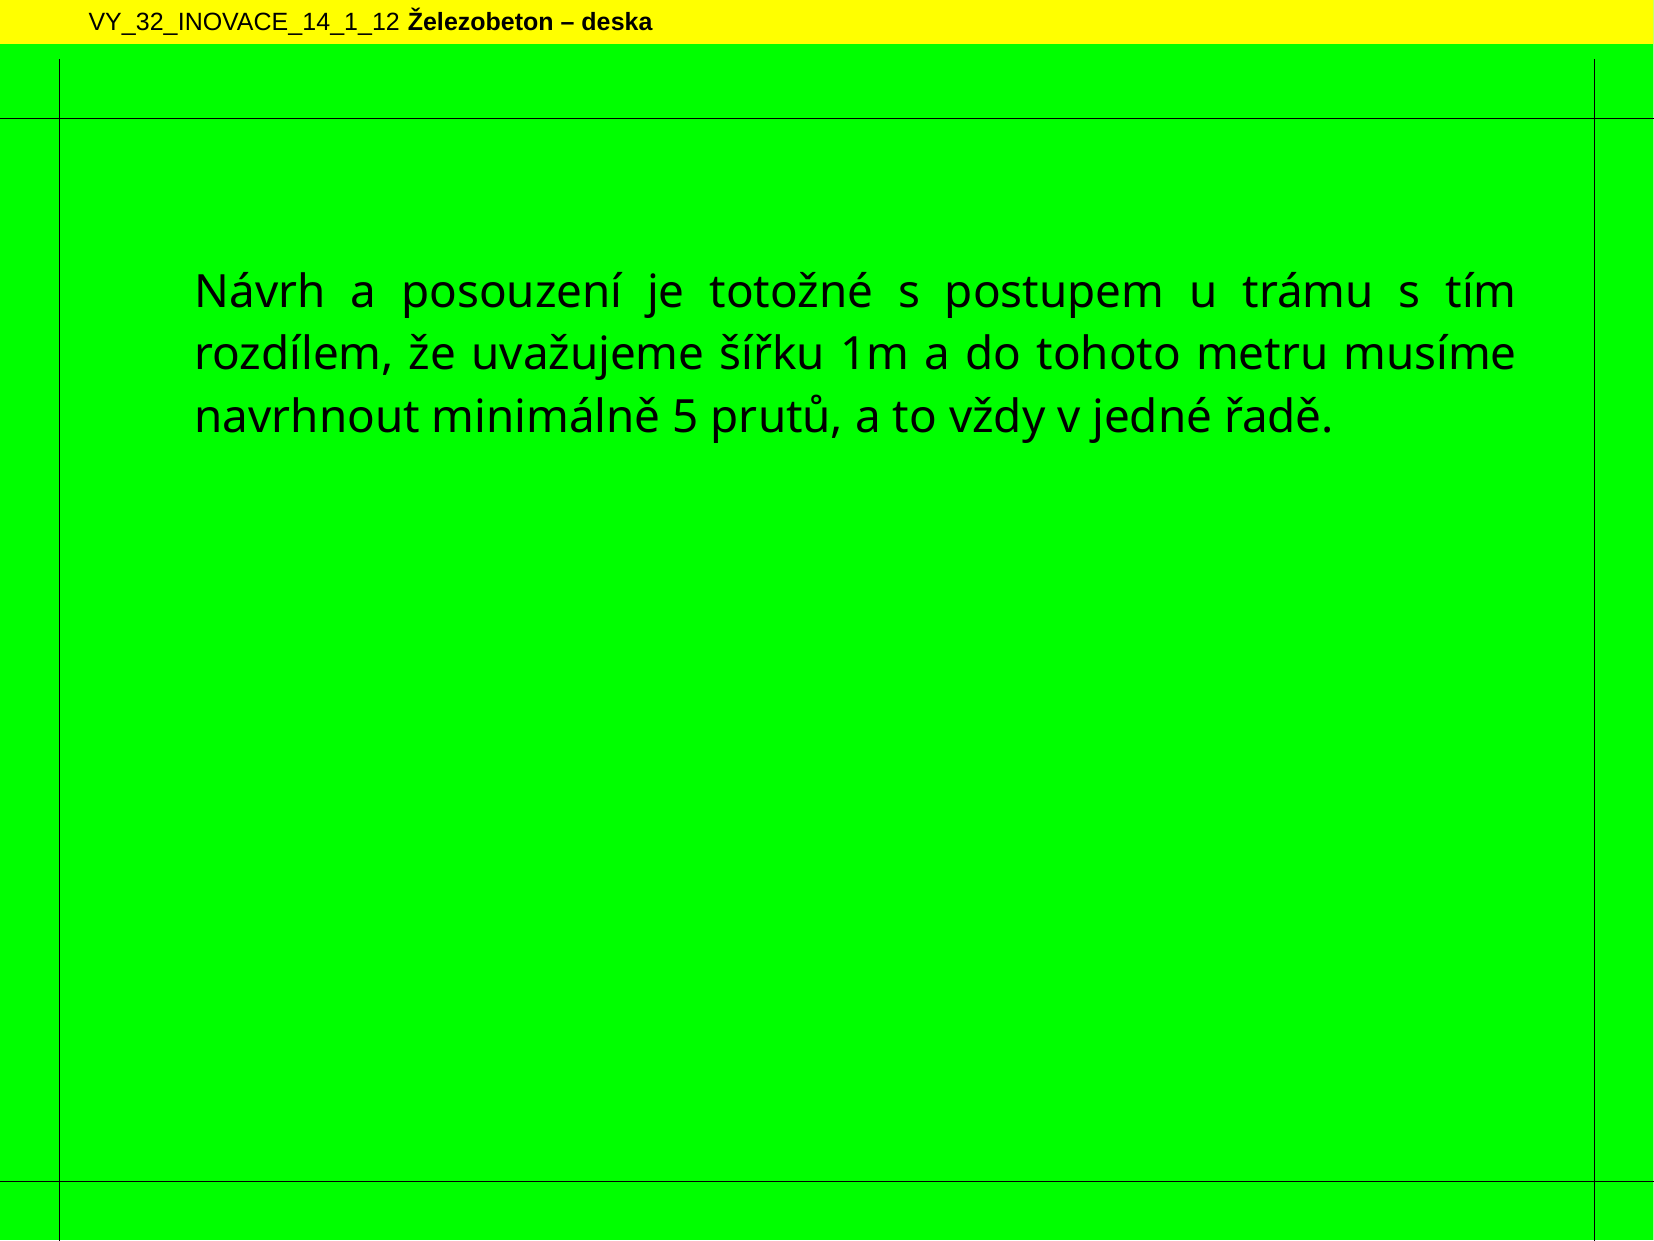

VY_32_INOVACE_14_1_12 Železobeton – deska
Návrh a posouzení je totožné s postupem u trámu s tím rozdílem, že uvažujeme šířku 1m a do tohoto metru musíme navrhnout minimálně 5 prutů, a to vždy v jedné řadě.